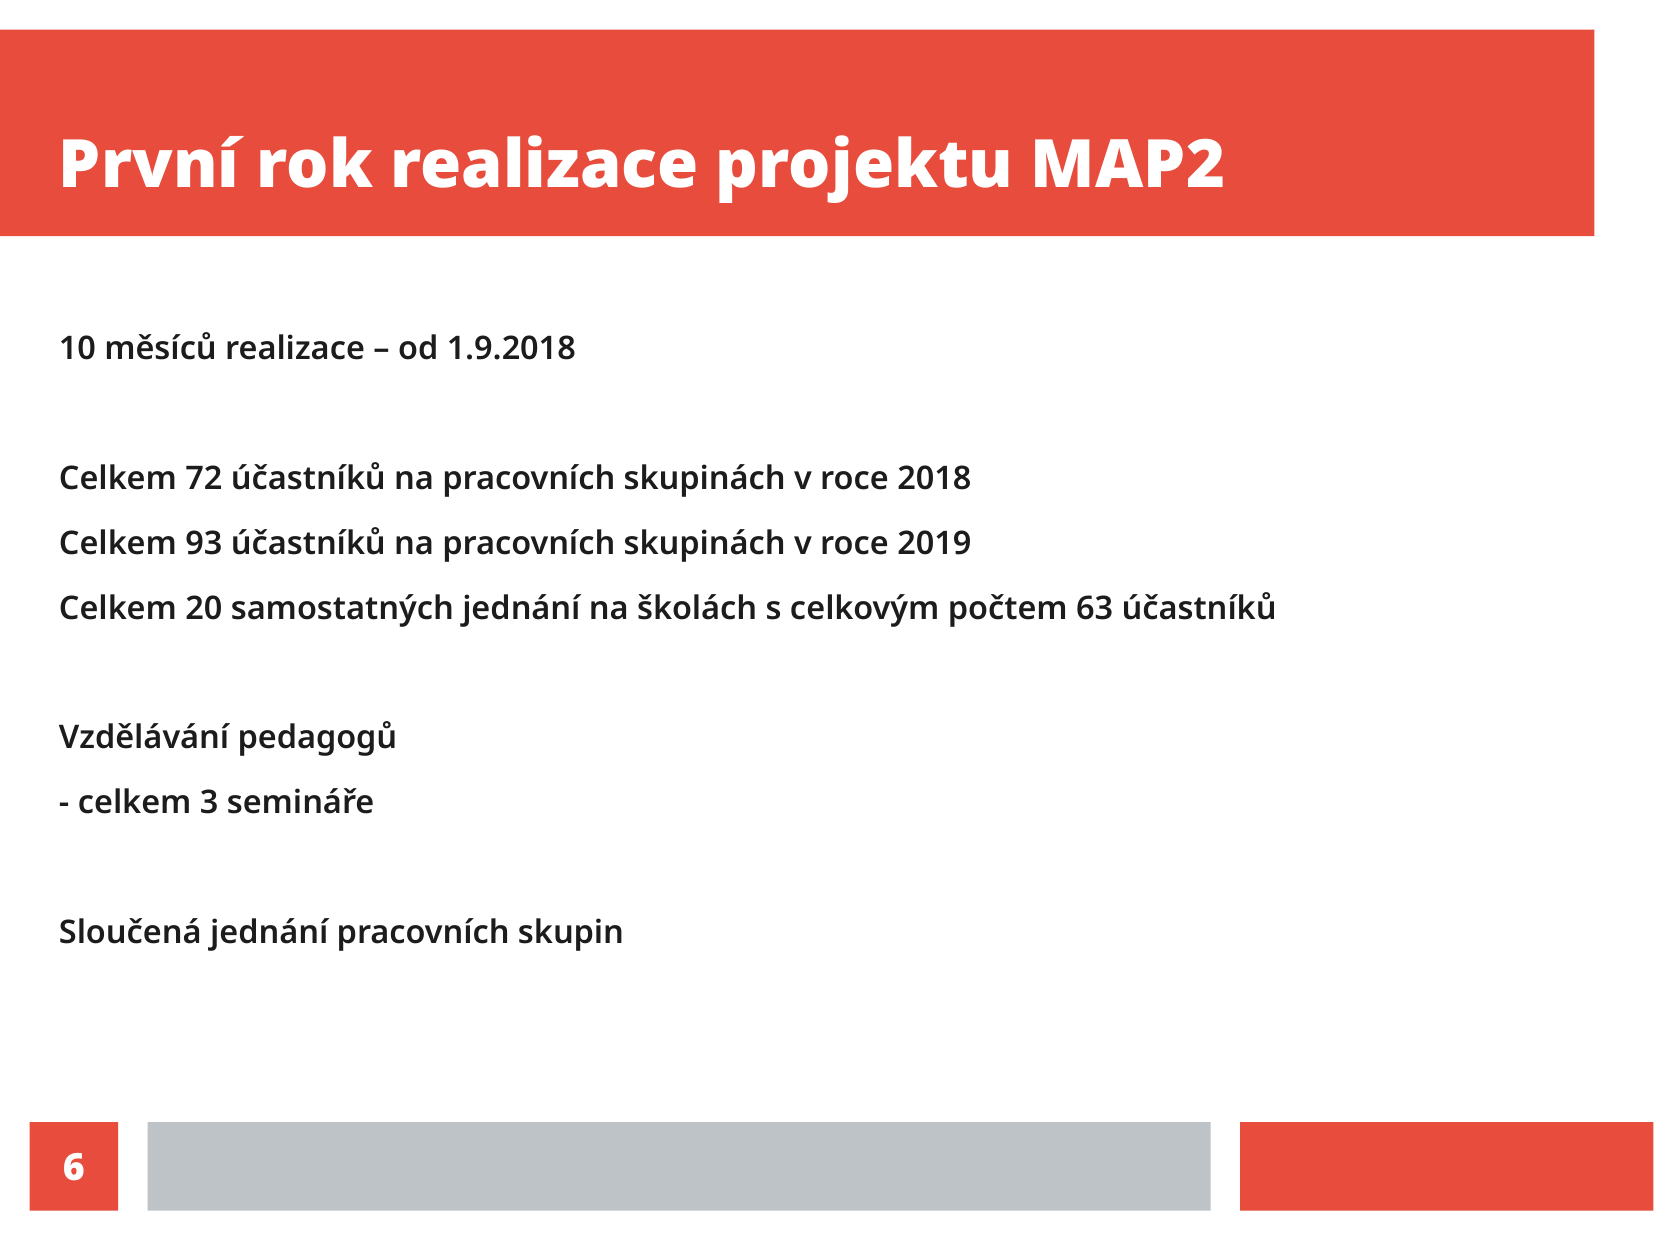

# První rok realizace projektu MAP2
10 měsíců realizace – od 1.9.2018
Celkem 72 účastníků na pracovních skupinách v roce 2018
Celkem 93 účastníků na pracovních skupinách v roce 2019
Celkem 20 samostatných jednání na školách s celkovým počtem 63 účastníků
Vzdělávání pedagogů
- celkem 3 semináře
Sloučená jednání pracovních skupin
6